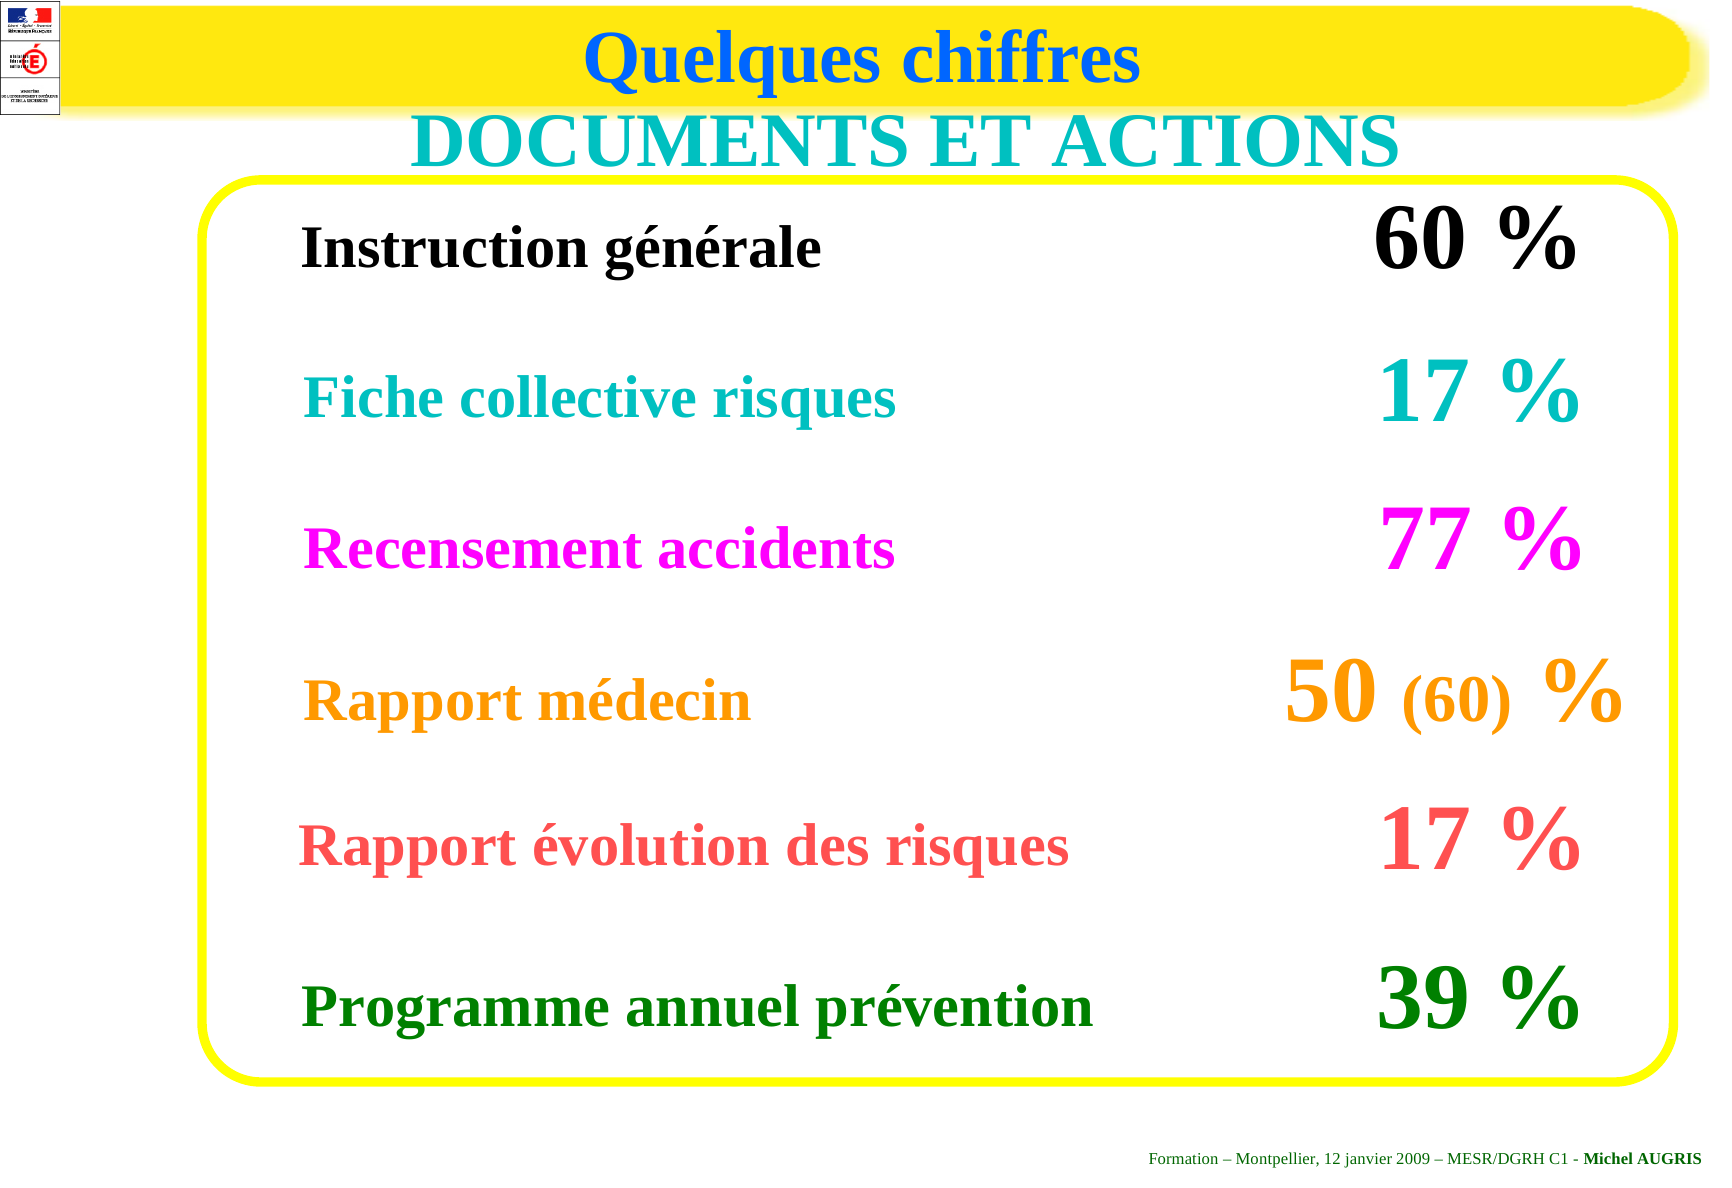

Quelques chiffres
DOCUMENTS ET ACTIONS
60 %
Instruction générale
17 %
Fiche collective risques
77 %
Recensement accidents
50 (60) %
Rapport médecin
17 %
Rapport évolution des risques
39 %
Programme annuel prévention